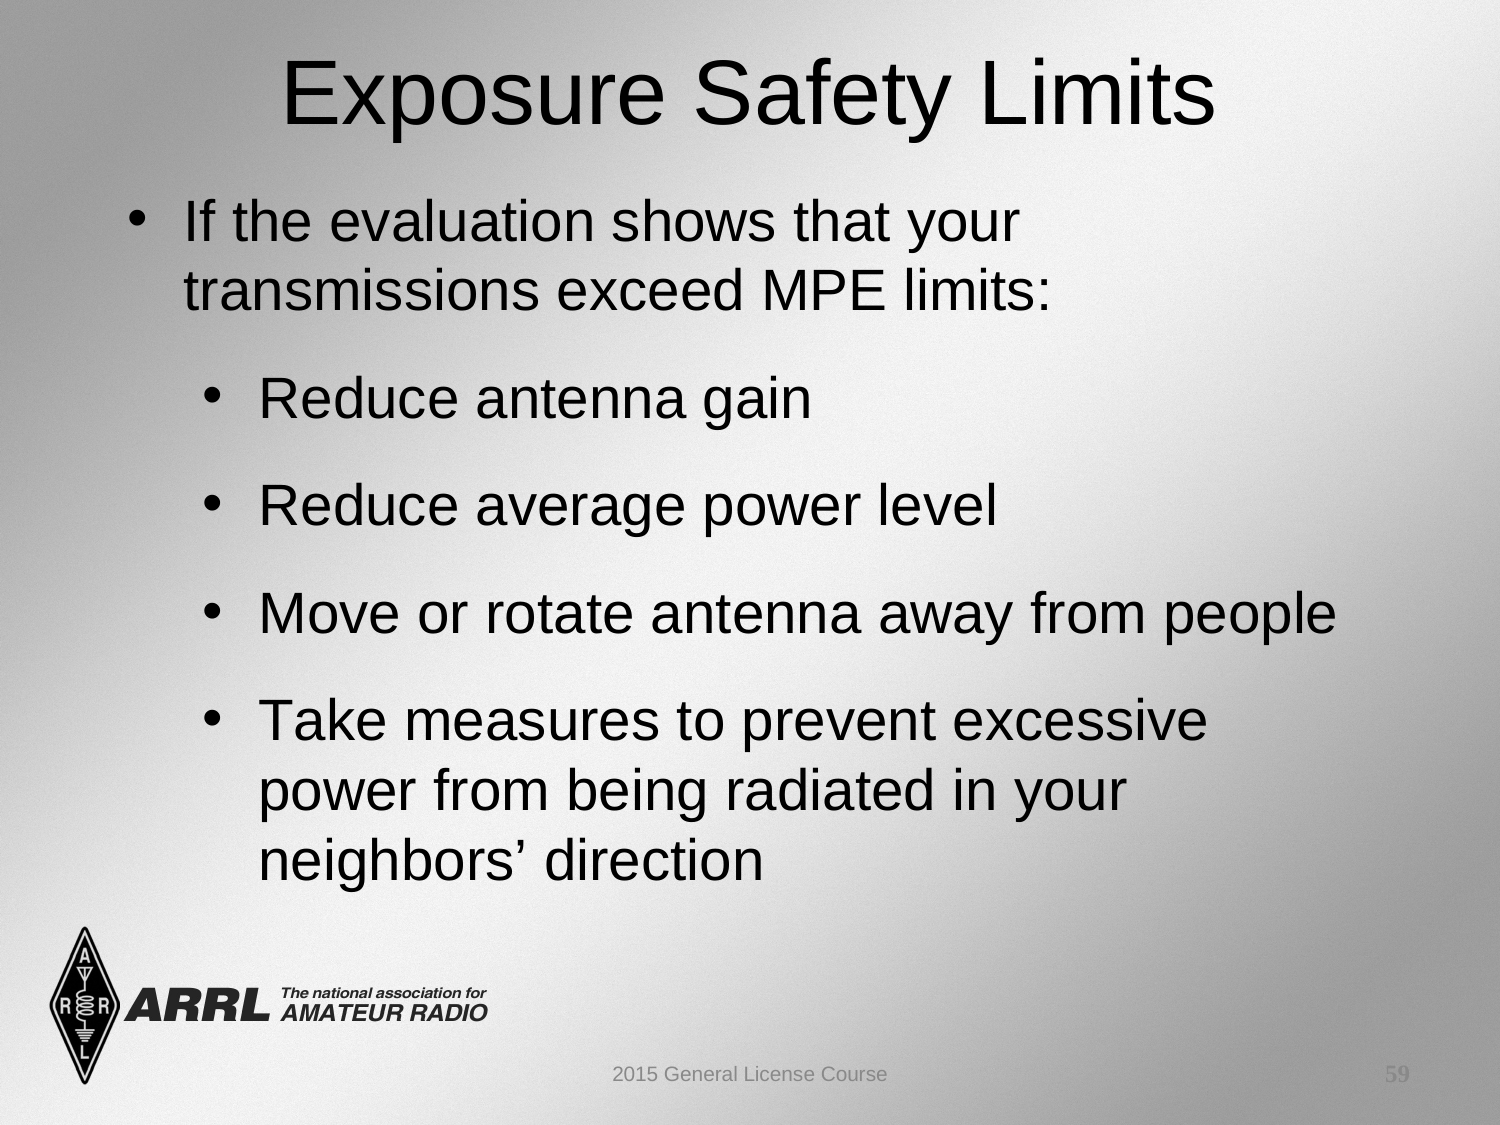

Exposure Safety Limits
If the evaluation shows that your transmissions exceed MPE limits:
Reduce antenna gain
Reduce average power level
Move or rotate antenna away from people
Take measures to prevent excessive power from being radiated in your neighbors’ direction
2015 General License Course